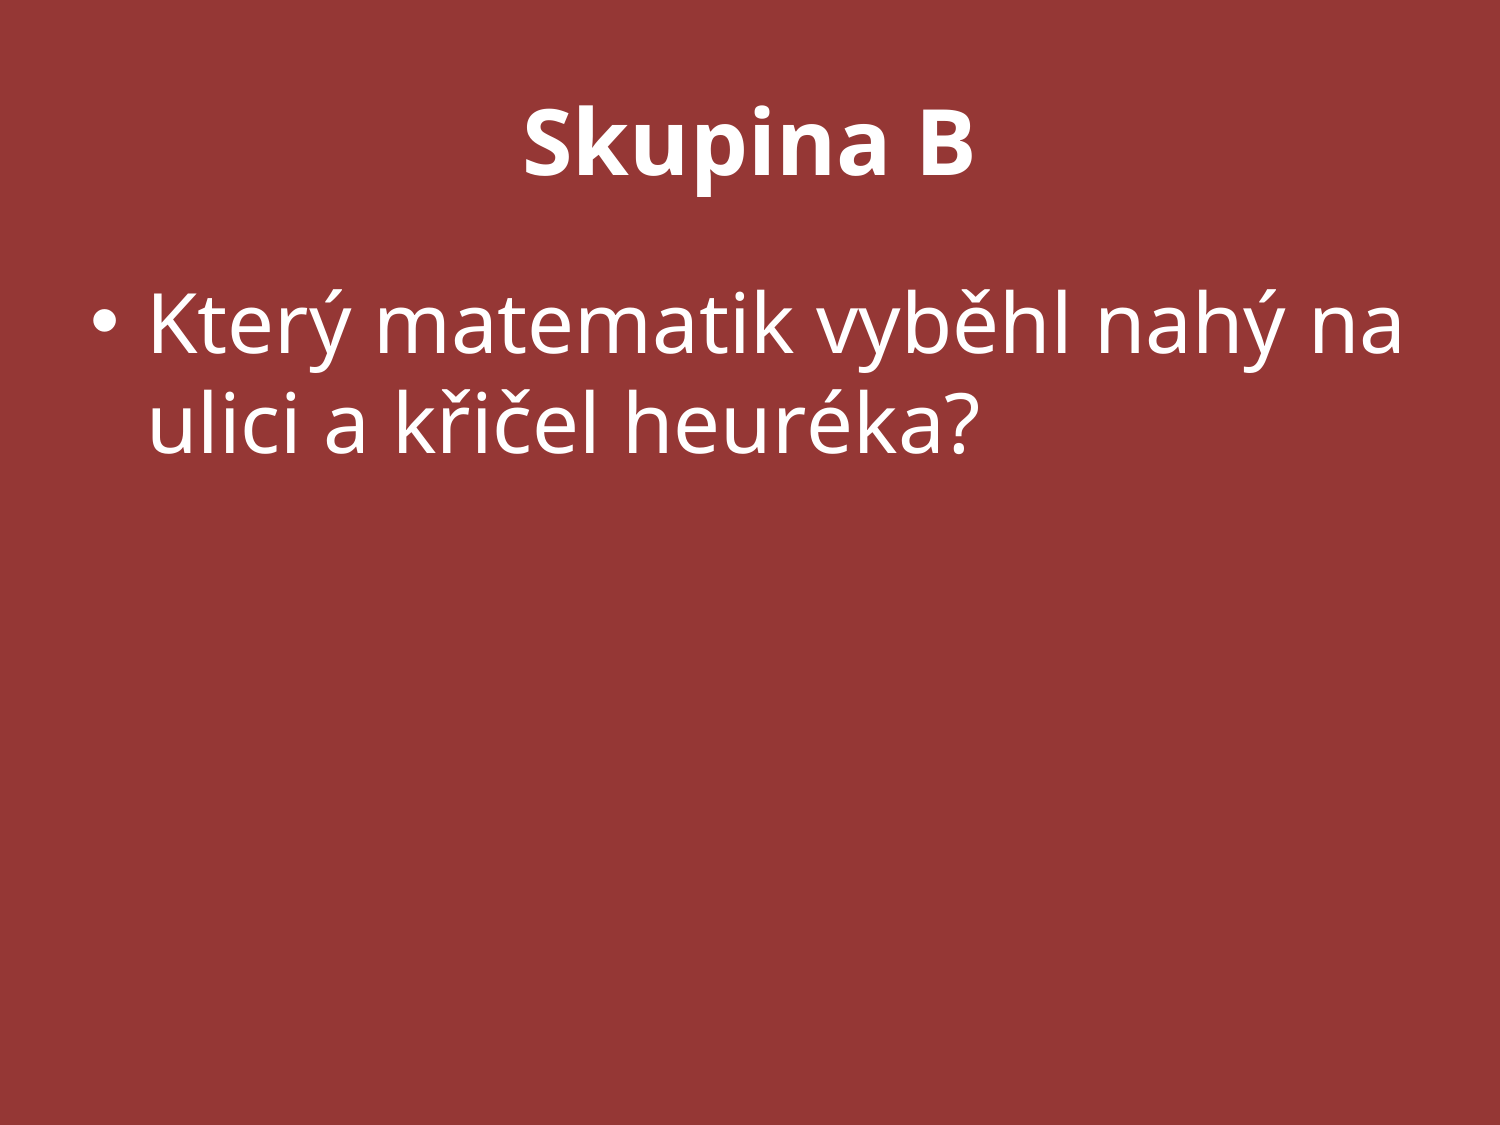

# Skupina B
Který matematik vyběhl nahý na ulici a křičel heuréka?